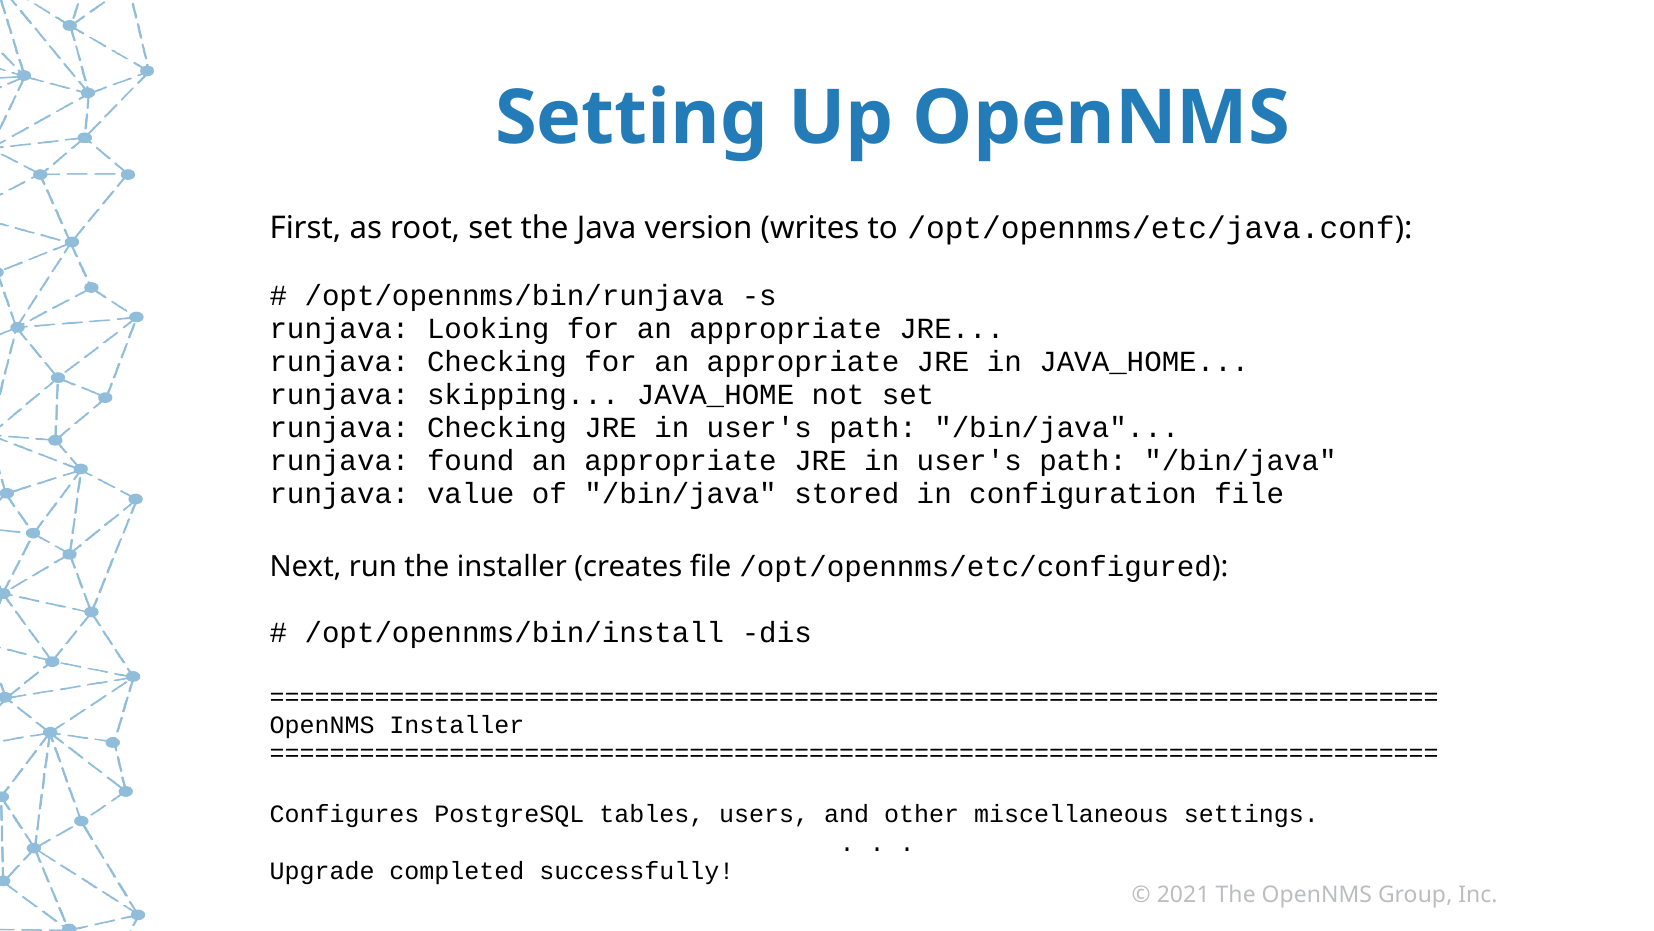

# Setting Up OpenNMS
First, as root, set the Java version (writes to /opt/opennms/etc/java.conf):
# /opt/opennms/bin/runjava -s
runjava: Looking for an appropriate JRE...
runjava: Checking for an appropriate JRE in JAVA_HOME...
runjava: skipping... JAVA_HOME not set
runjava: Checking JRE in user's path: "/bin/java"...
runjava: found an appropriate JRE in user's path: "/bin/java"
runjava: value of "/bin/java" stored in configuration file
Next, run the installer (creates file /opt/opennms/etc/configured):
# /opt/opennms/bin/install -dis
==============================================================================
OpenNMS Installer
==============================================================================
Configures PostgreSQL tables, users, and other miscellaneous settings.
 . . .
Upgrade completed successfully!